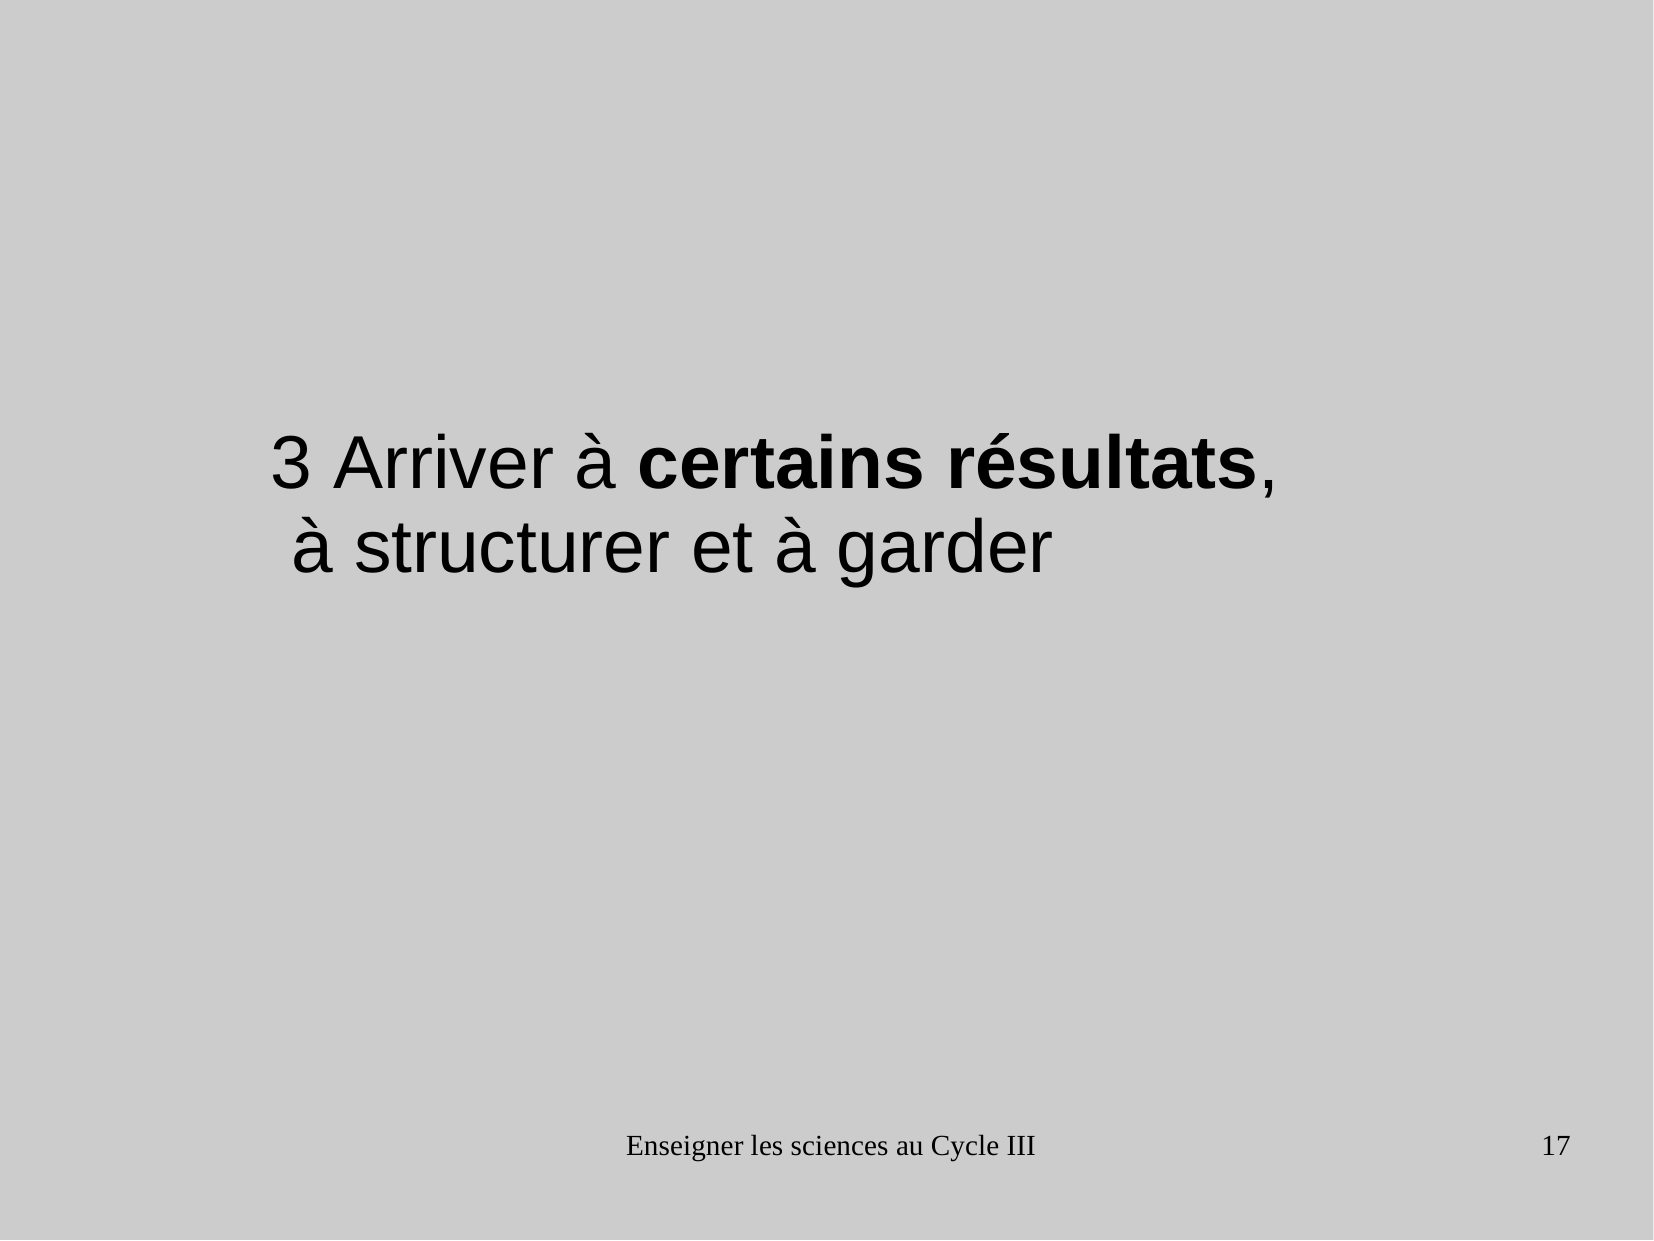

3 Arriver à certains résultats,
 à structurer et à garder
 Enseigner les sciences au Cycle III
17